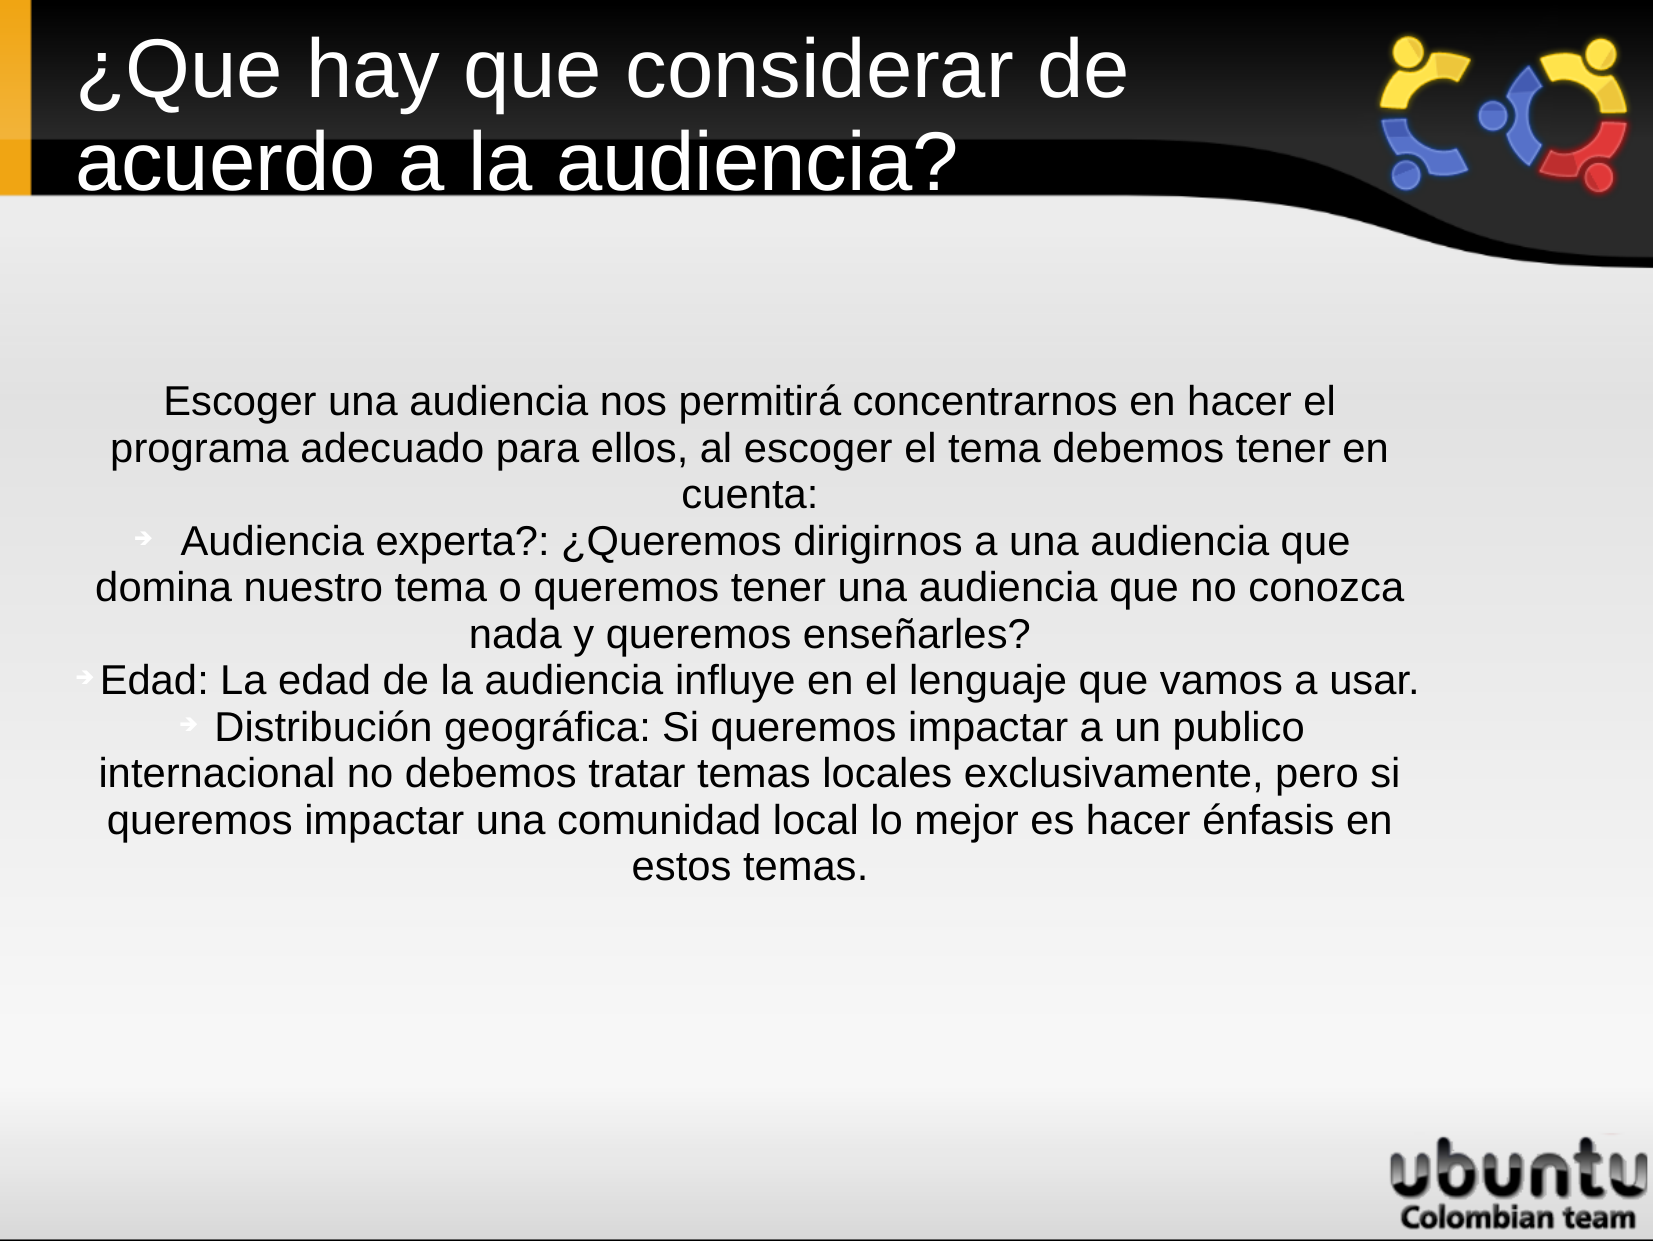

# ¿Que hay que considerar de acuerdo a la audiencia?
Escoger una audiencia nos permitirá concentrarnos en hacer el programa adecuado para ellos, al escoger el tema debemos tener en cuenta:
 Audiencia experta?: ¿Queremos dirigirnos a una audiencia que domina nuestro tema o queremos tener una audiencia que no conozca nada y queremos enseñarles?
Edad: La edad de la audiencia influye en el lenguaje que vamos a usar.
Distribución geográfica: Si queremos impactar a un publico internacional no debemos tratar temas locales exclusivamente, pero si queremos impactar una comunidad local lo mejor es hacer énfasis en estos temas.